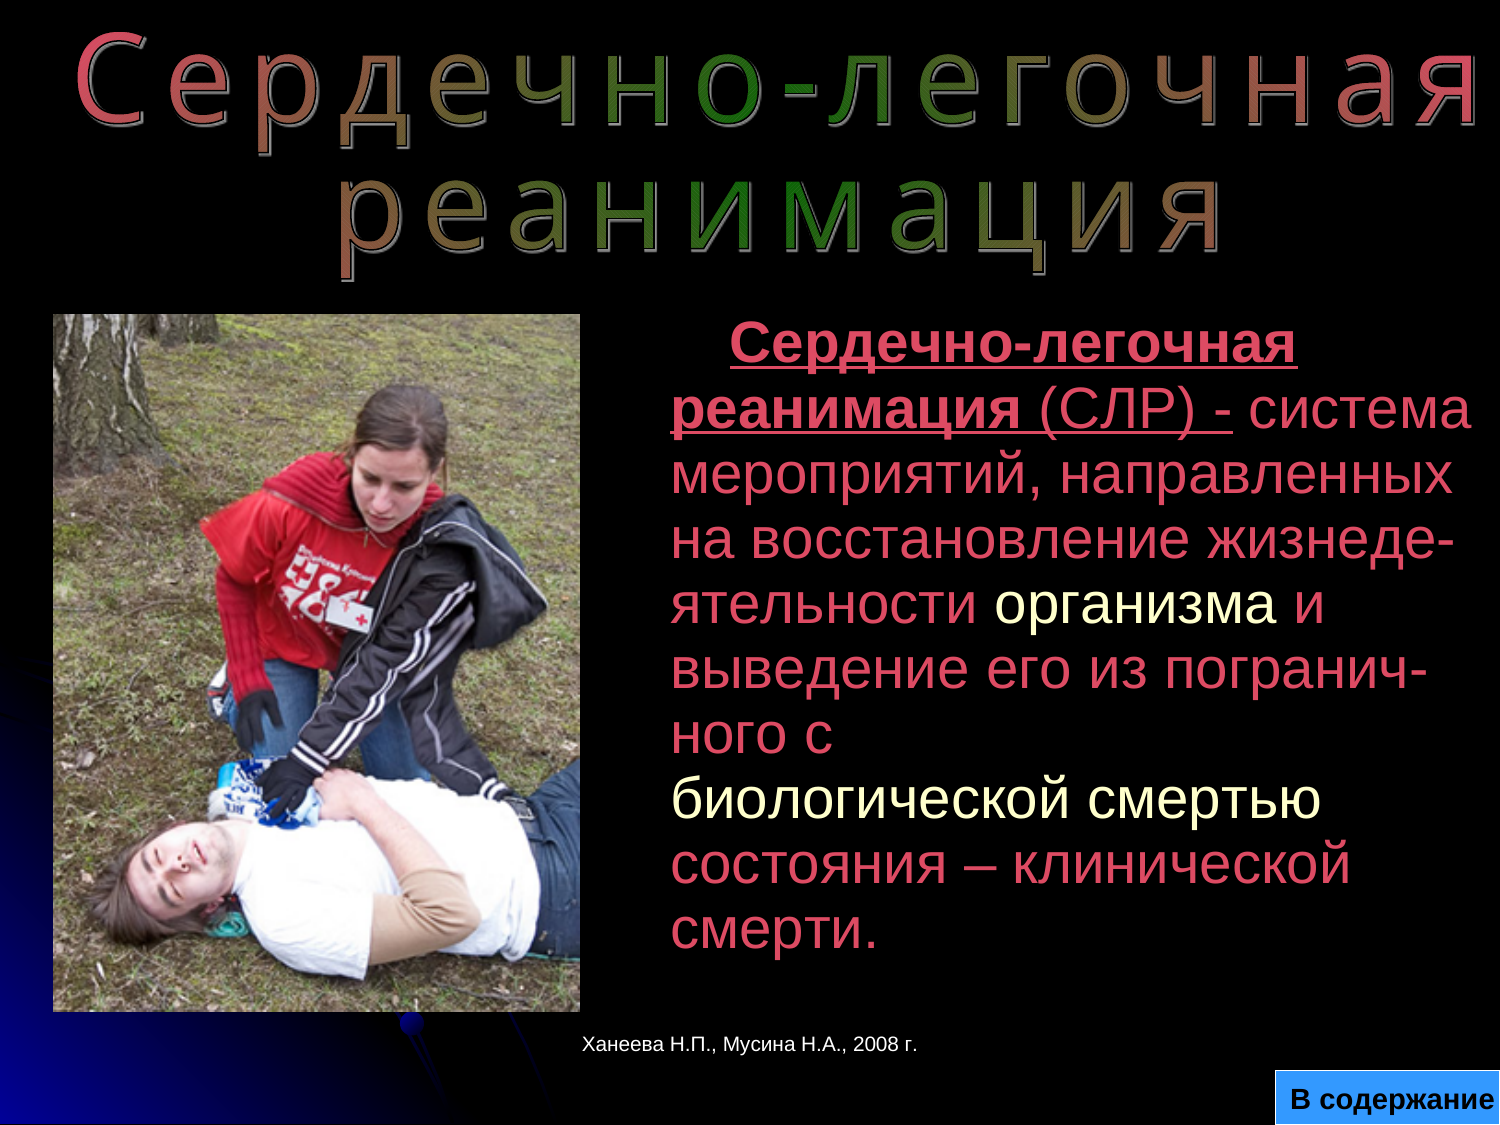

Сердечно-легочная
реанимация
# Сердечно-легочная реанимация (СЛР) - система мероприятий, направленных на восстановление жизнеде-ятельности организма и выведение его из погранич-ного с биологической смертью состояния – клинической смерти.
Ханеева Н.П., Мусина Н.А., 2008 г.
В содержание